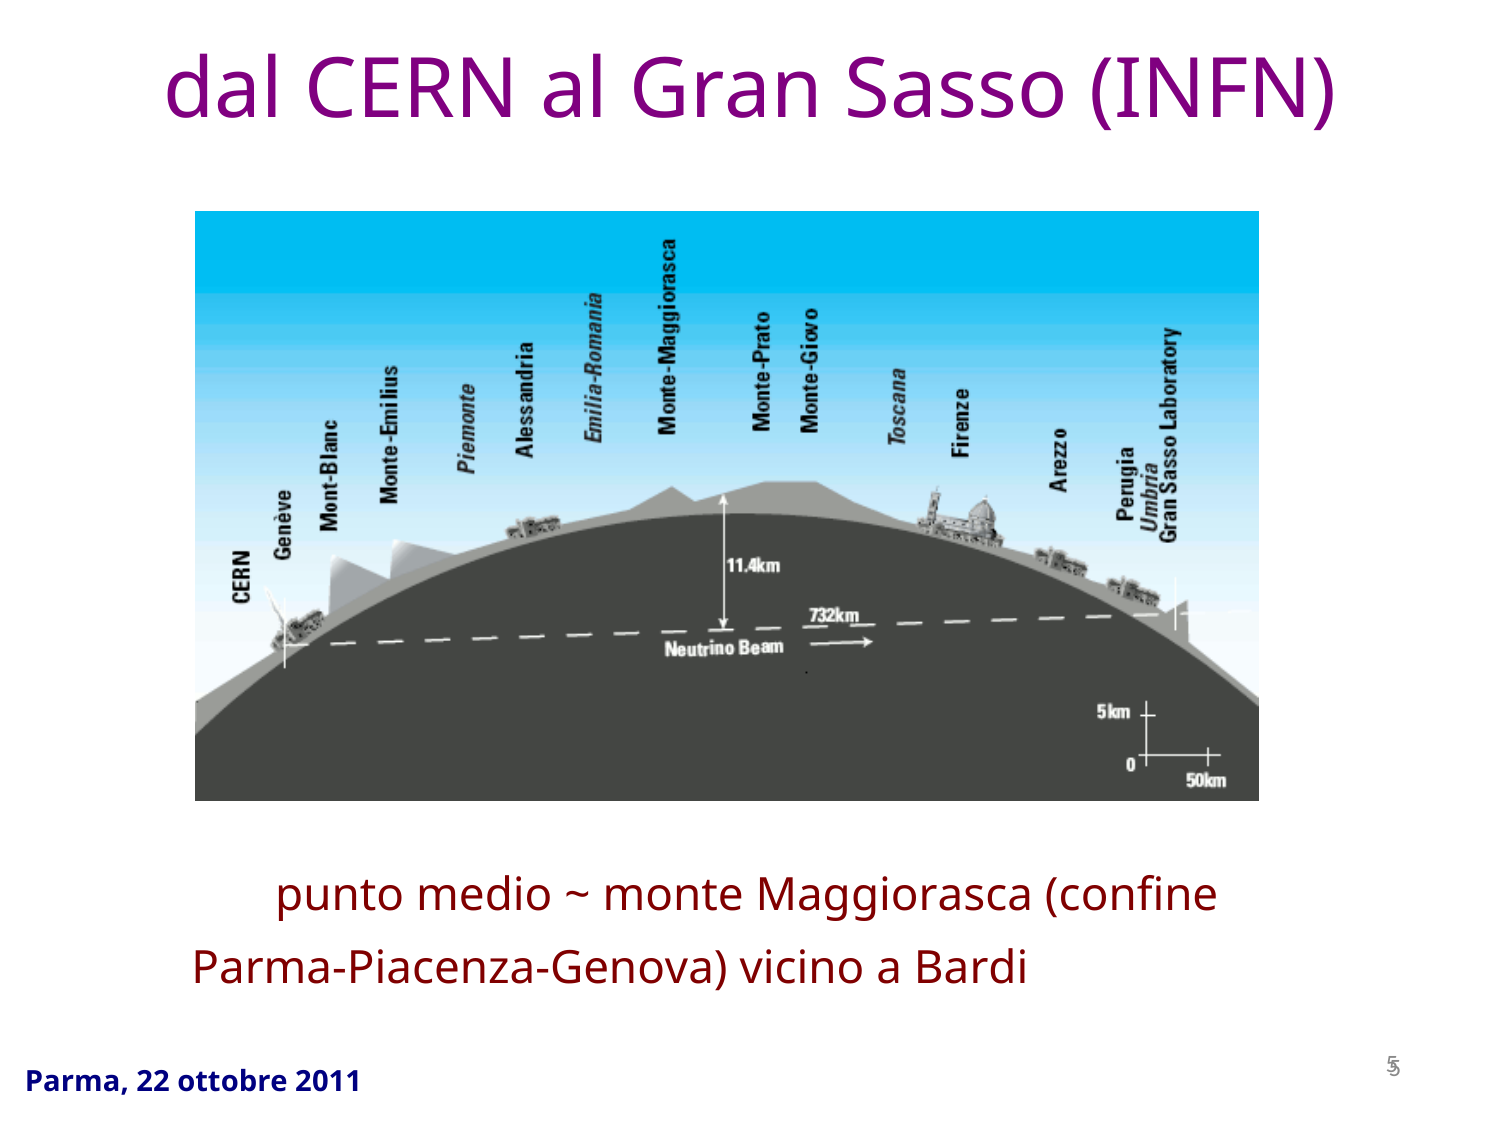

dal CERN al Gran Sasso (INFN)
 punto medio ~ monte Maggiorasca (confine Parma-Piacenza-Genova) vicino a Bardi
5
Guastalla, 13 marzo 2010